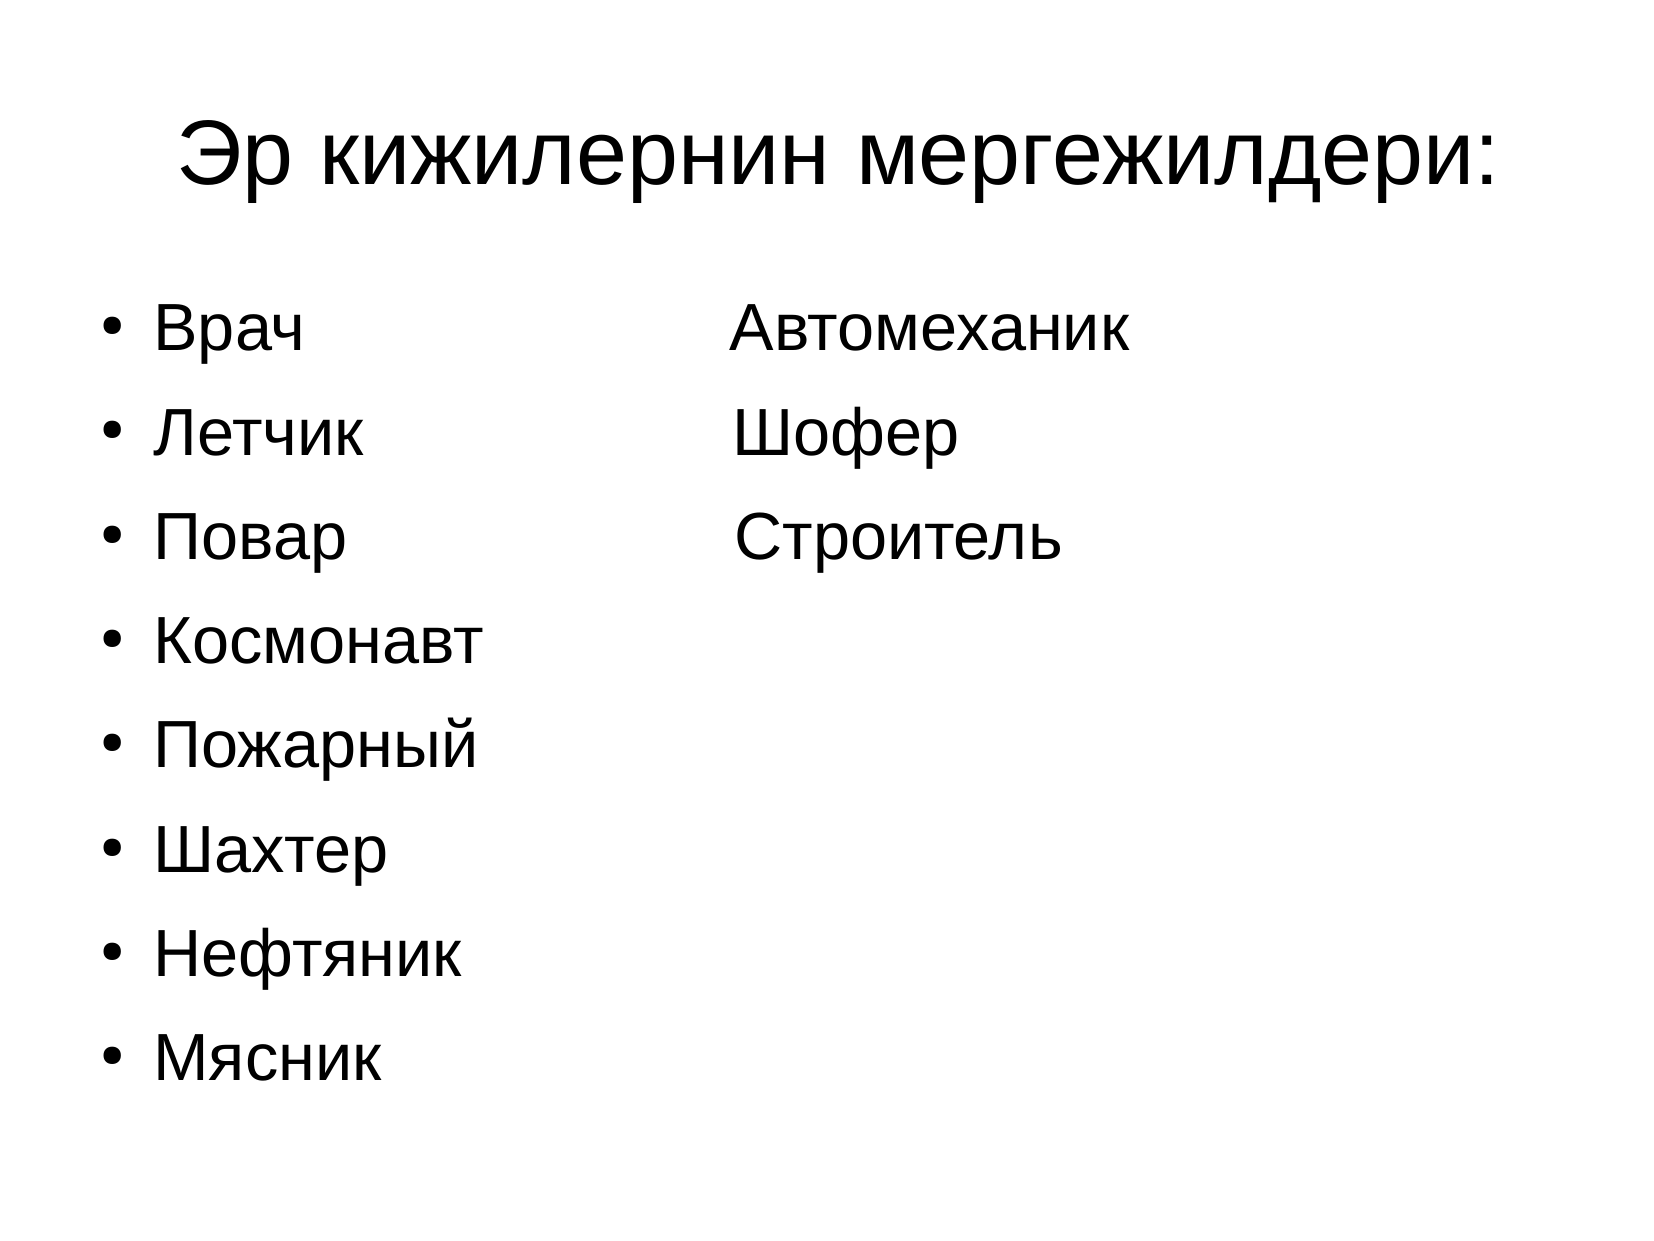

# Эр кижилернин мергежилдери:
Врач Автомеханик
Летчик Шофер
Повар Строитель
Космонавт
Пожарный
Шахтер
Нефтяник
Мясник